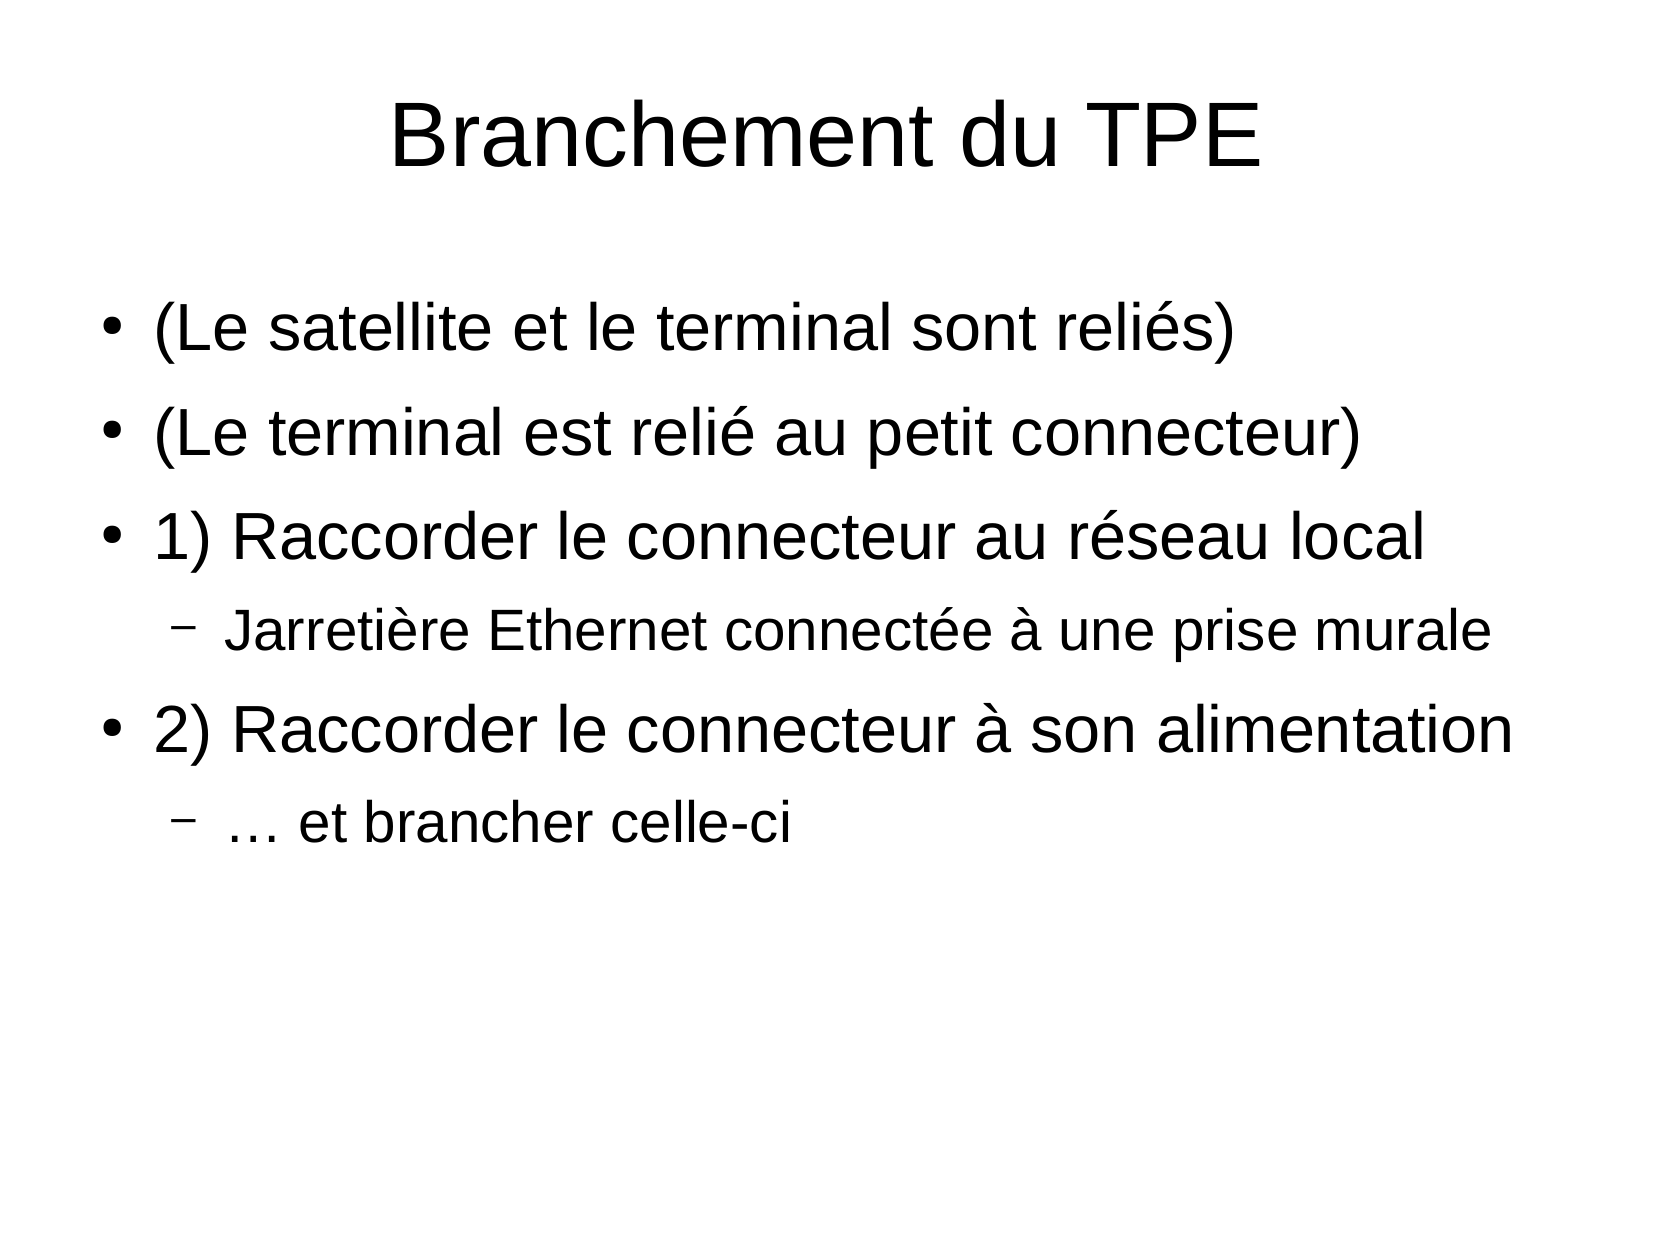

# Branchement du TPE
(Le satellite et le terminal sont reliés)
(Le terminal est relié au petit connecteur)
1) Raccorder le connecteur au réseau local
Jarretière Ethernet connectée à une prise murale
2) Raccorder le connecteur à son alimentation
… et brancher celle-ci